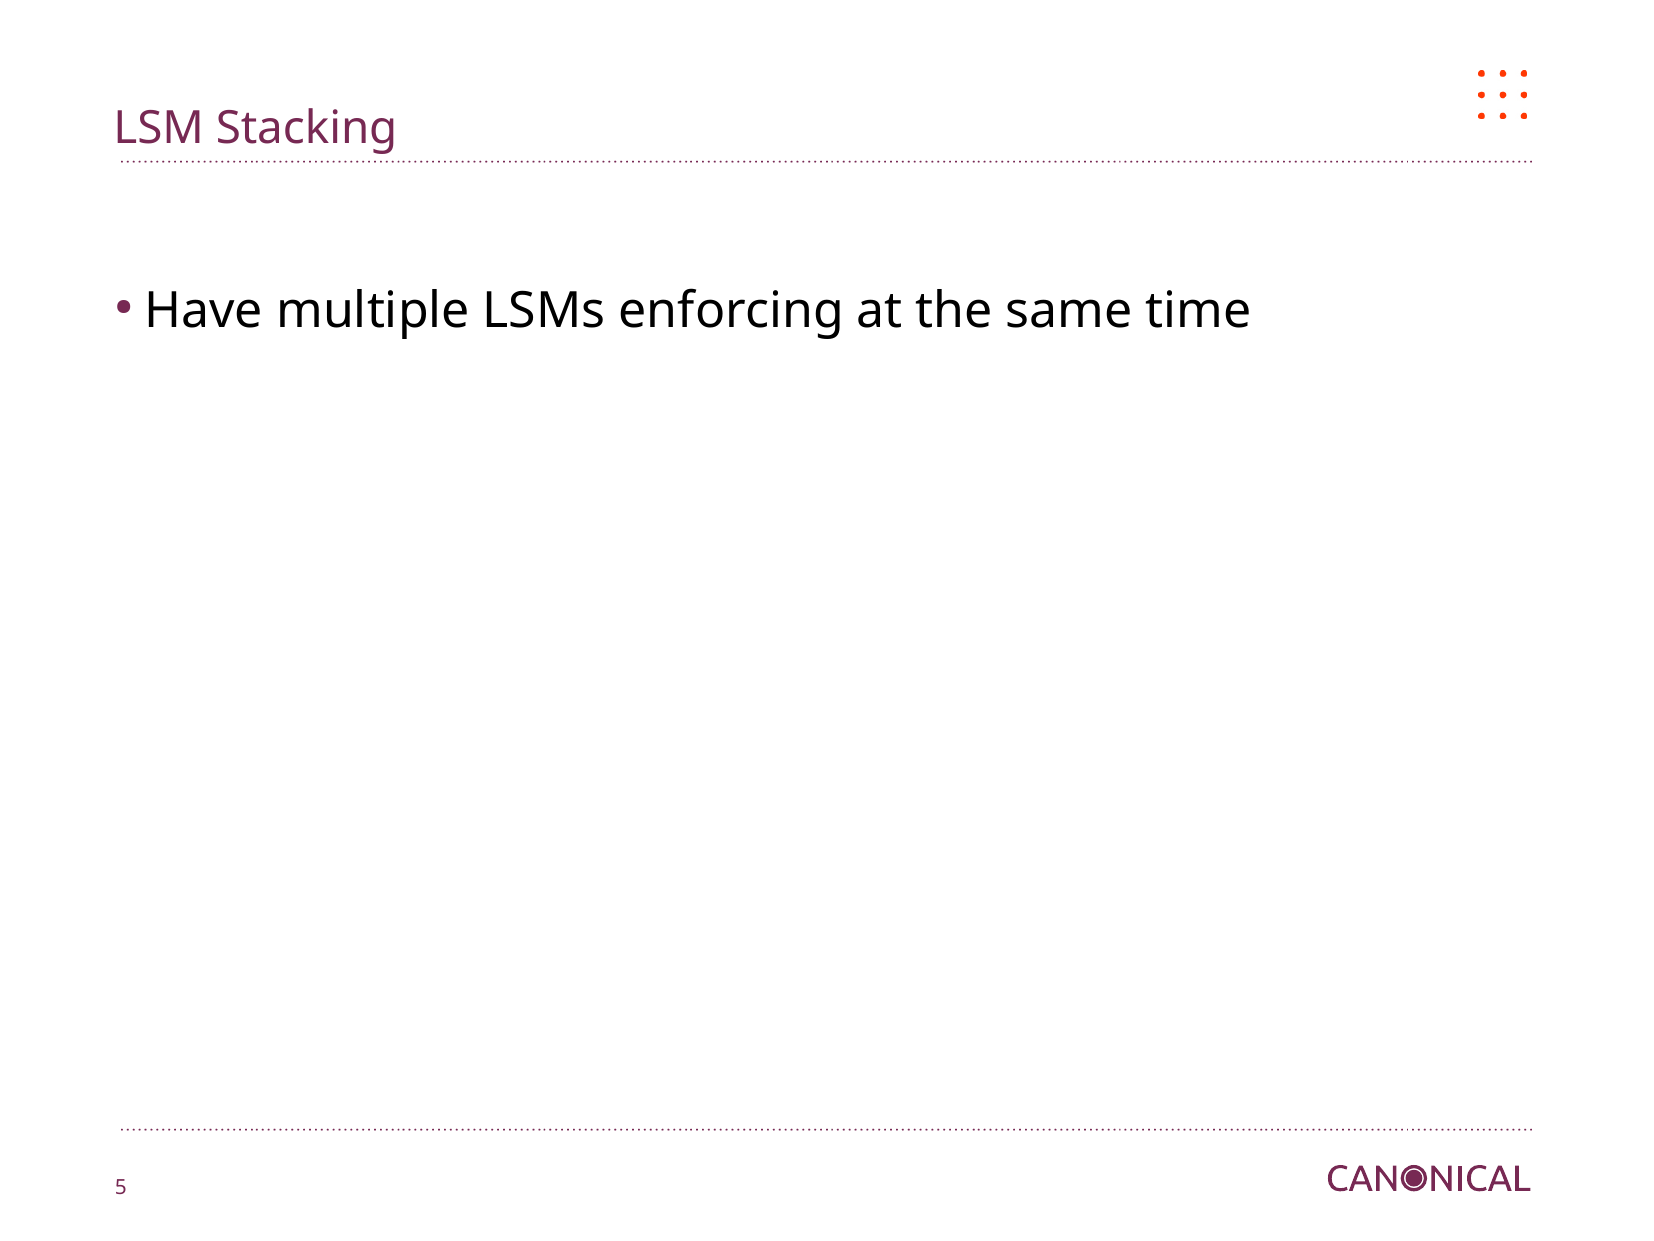

# LSM Stacking
Have multiple LSMs enforcing at the same time